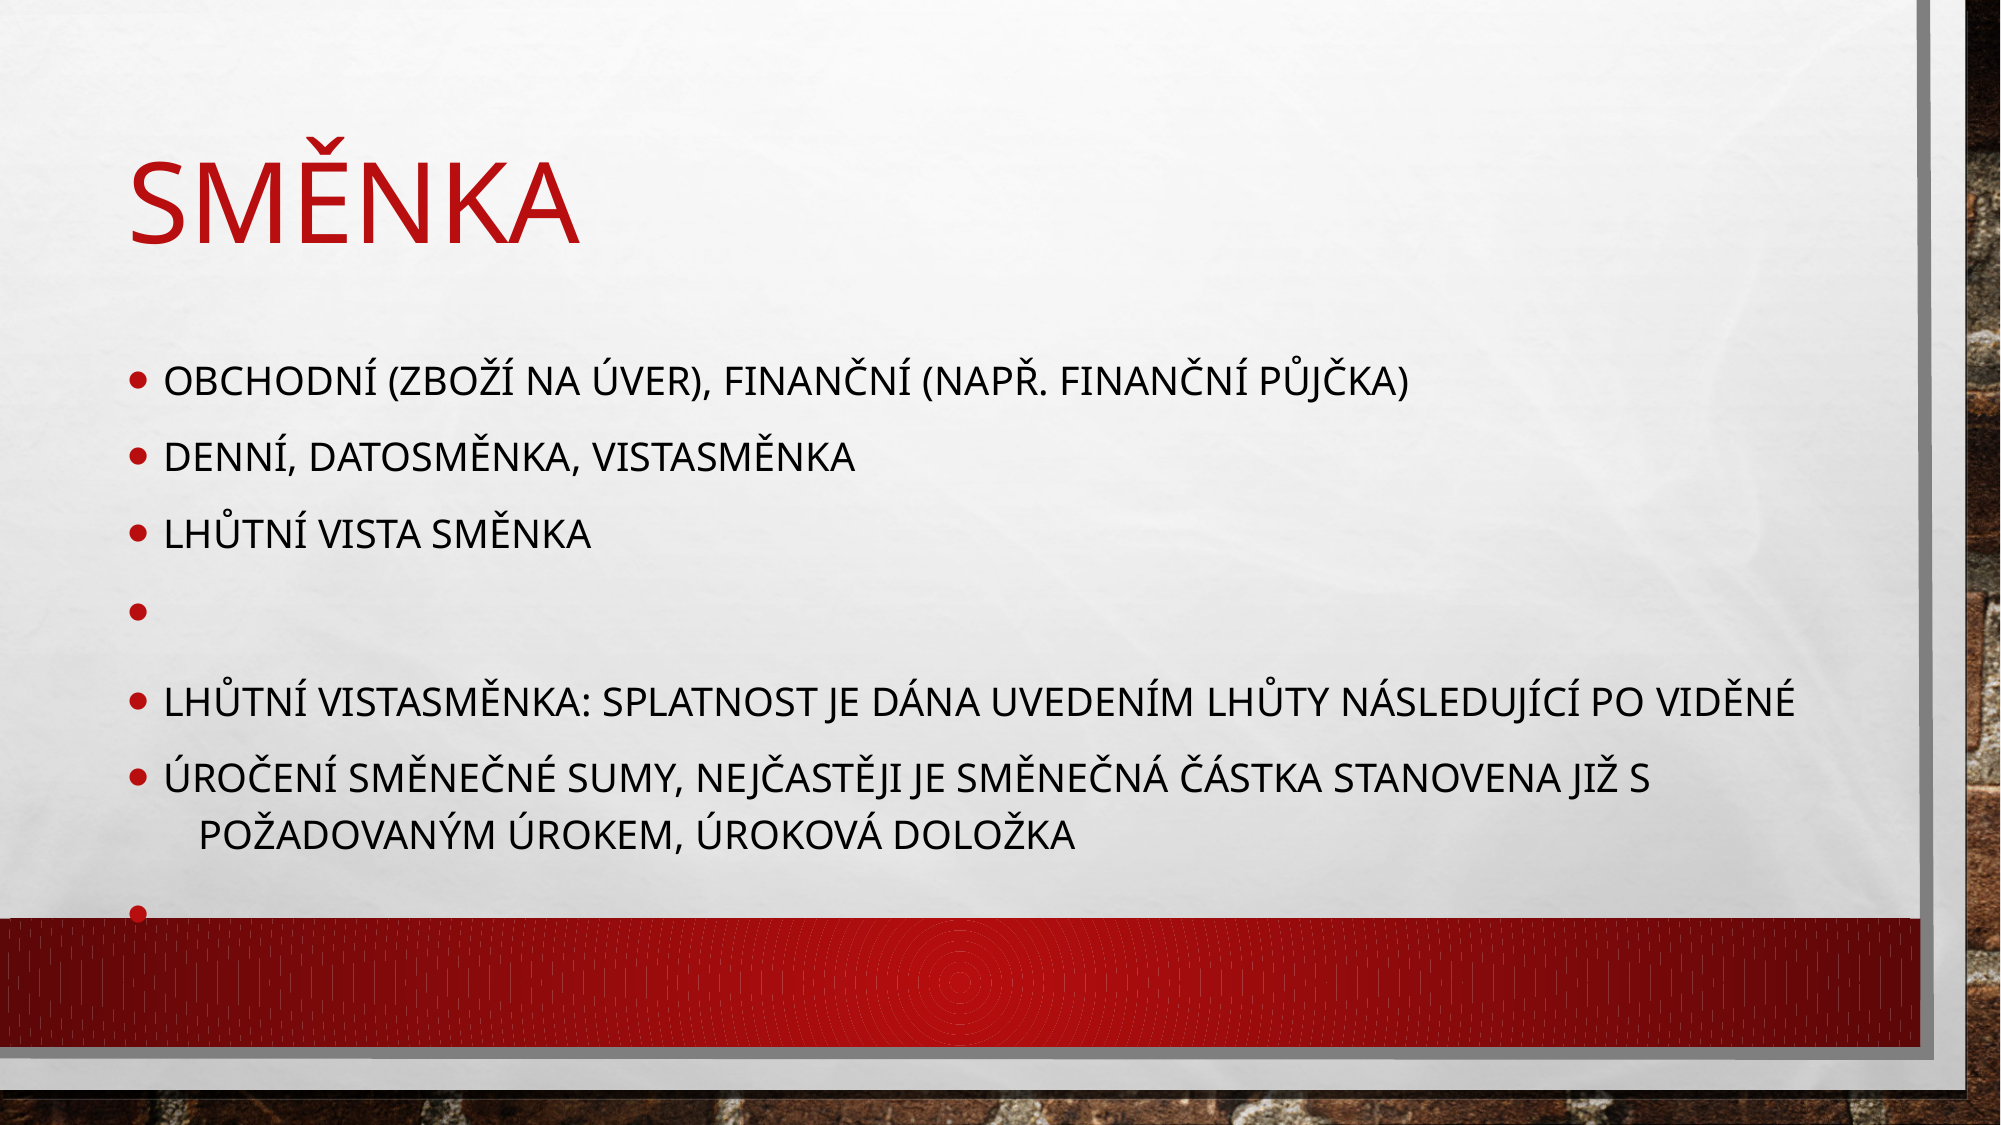

# SMěnka
Obchodní (zboží na úver), finanční (např. finanční půjčka)
Denní, datosměnka, vistasměnka
Lhůtní vista směnka
Lhůtní vistasměnka: splatnost je dána uvedením lhůty následující po viděné
Úročení směnečné sumy, nejčastěji je směnečná částka stanovena již s požadovaným úrokem, úroková doložka